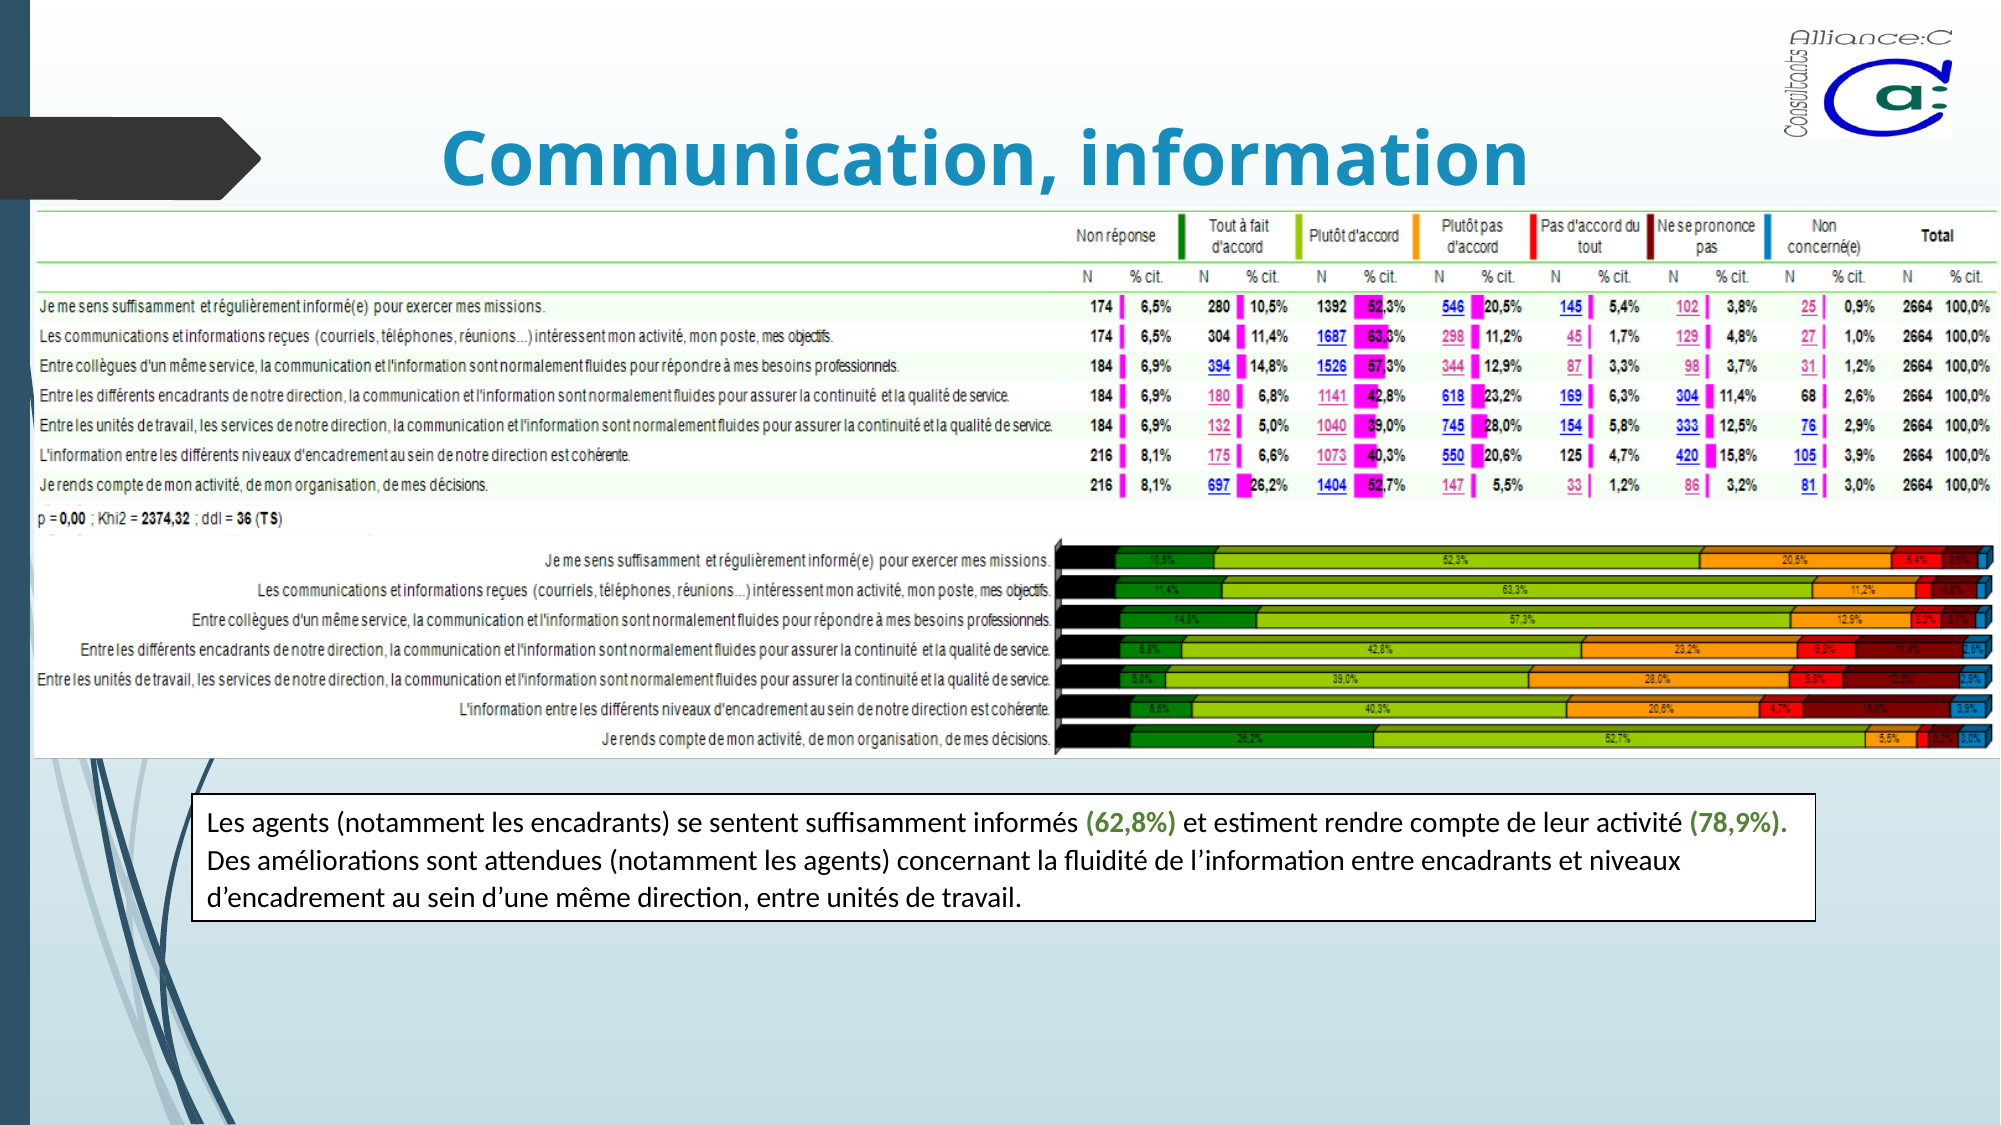

# Communication, information
Les agents (notamment les encadrants) se sentent suffisamment informés (62,8%) et estiment rendre compte de leur activité (78,9%).
Des améliorations sont attendues (notamment les agents) concernant la fluidité de l’information entre encadrants et niveaux d’encadrement au sein d’une même direction, entre unités de travail.